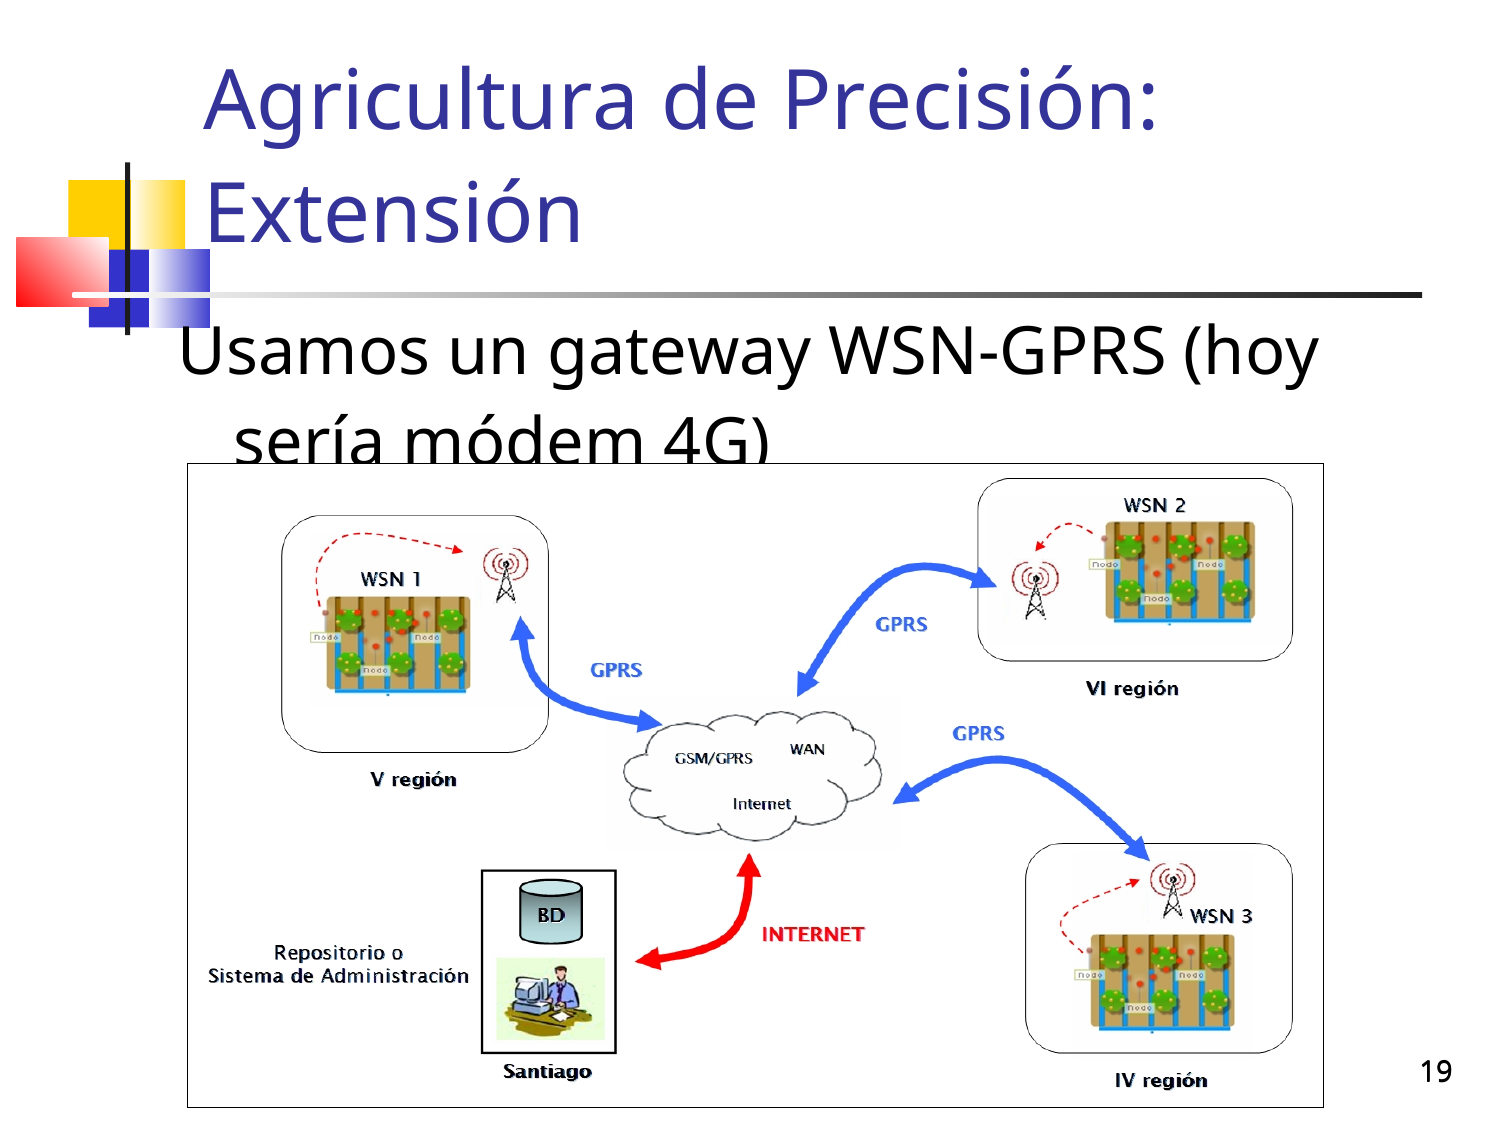

# Agricultura de Precisión: Extensión
Usamos un gateway WSN-GPRS (hoy sería módem 4G)
19